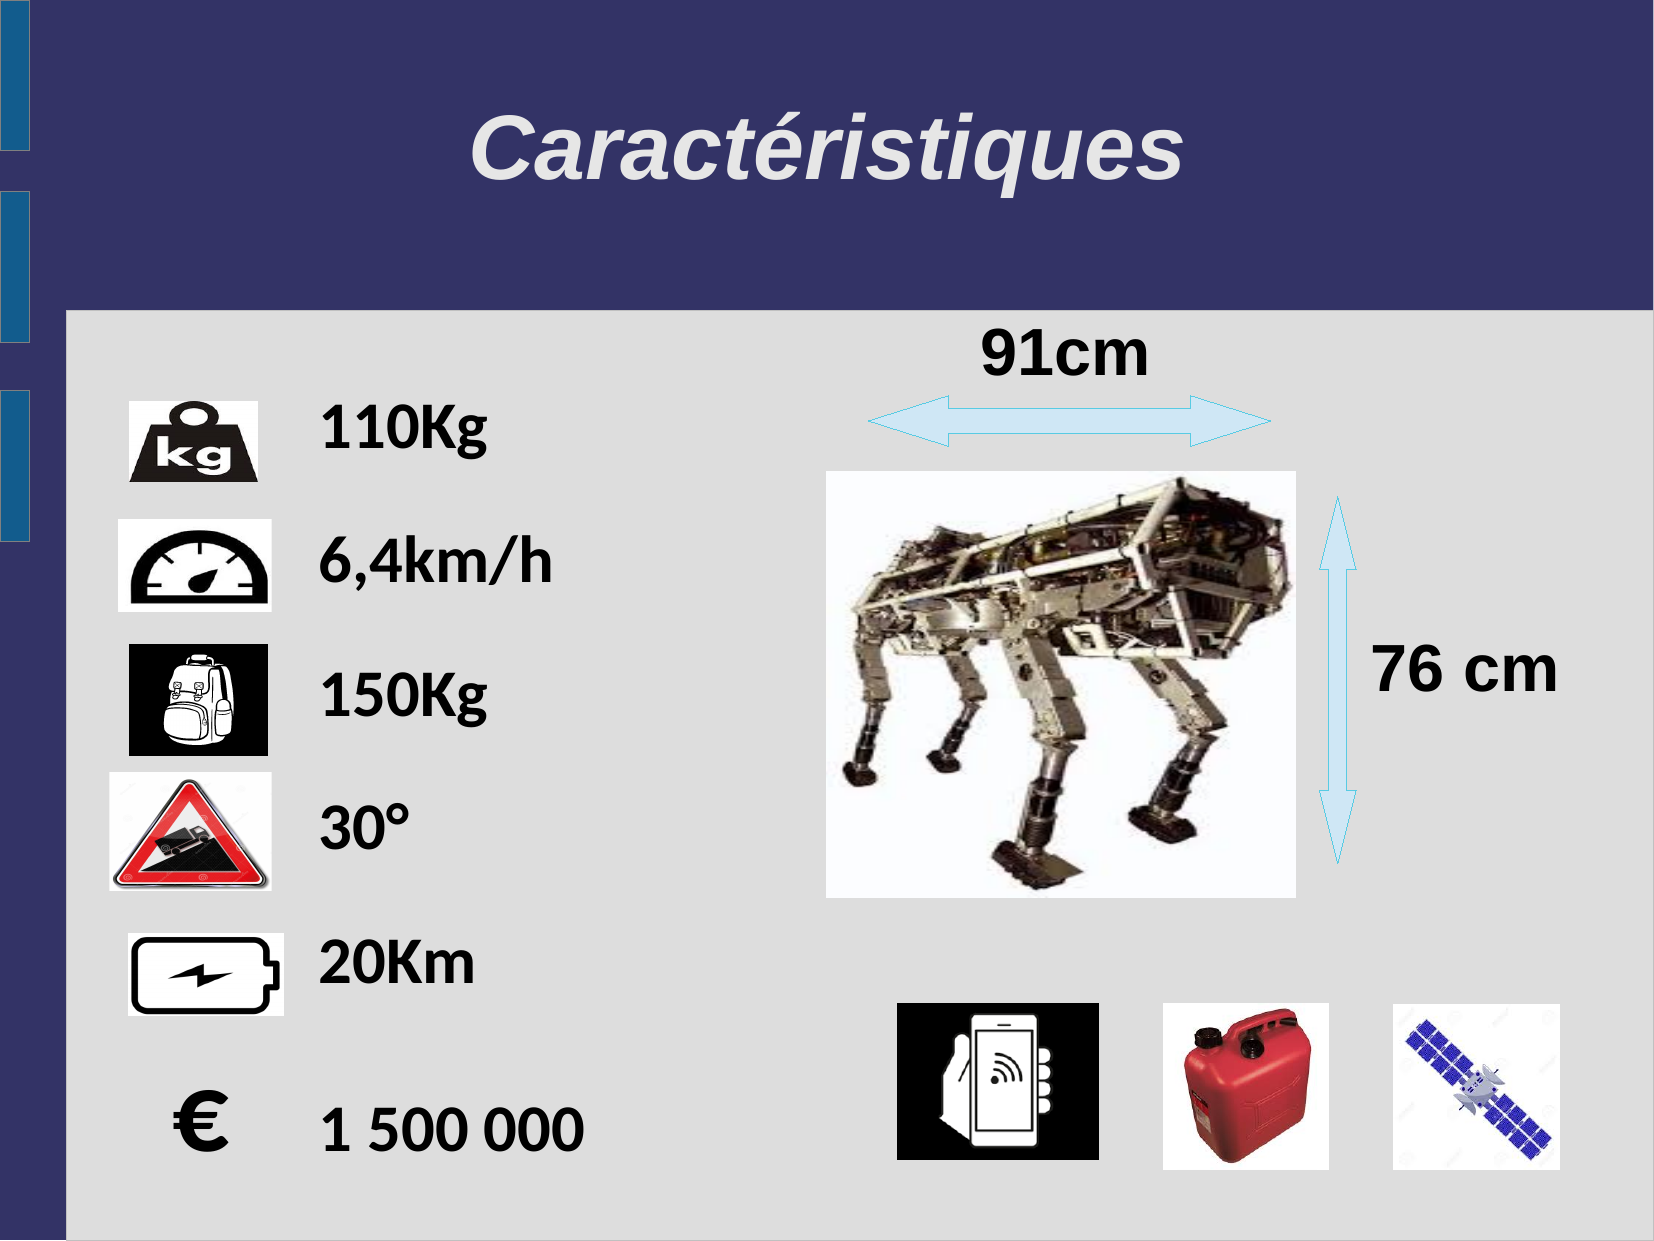

# Caractéristiques
	 	110Kg
 		6,4km/h
 		150Kg
		30°
		20Km
 €	1 500 000
91cm
76 cm